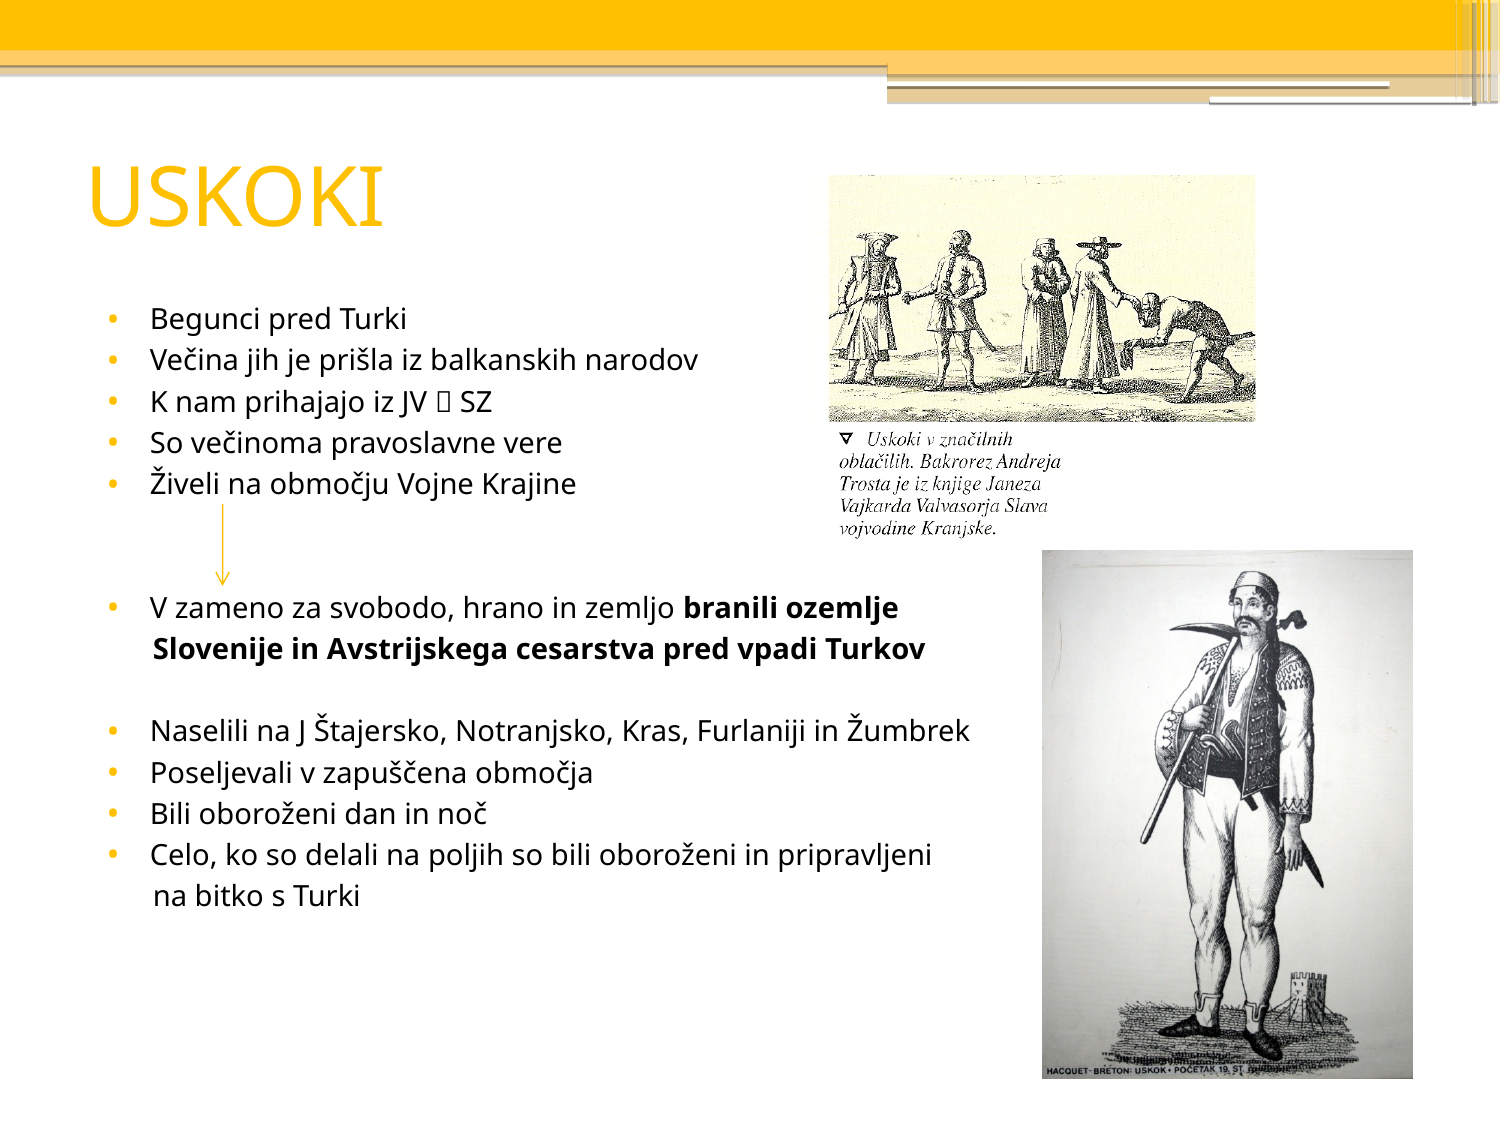

# USKOKI
Begunci pred Turki
Večina jih je prišla iz balkanskih narodov
K nam prihajajo iz JV  SZ
So večinoma pravoslavne vere
Živeli na območju Vojne Krajine
V zameno za svobodo, hrano in zemljo branili ozemlje
 Slovenije in Avstrijskega cesarstva pred vpadi Turkov
Naselili na J Štajersko, Notranjsko, Kras, Furlaniji in Žumbrek
Poseljevali v zapuščena območja
Bili oboroženi dan in noč
Celo, ko so delali na poljih so bili oboroženi in pripravljeni
 na bitko s Turki